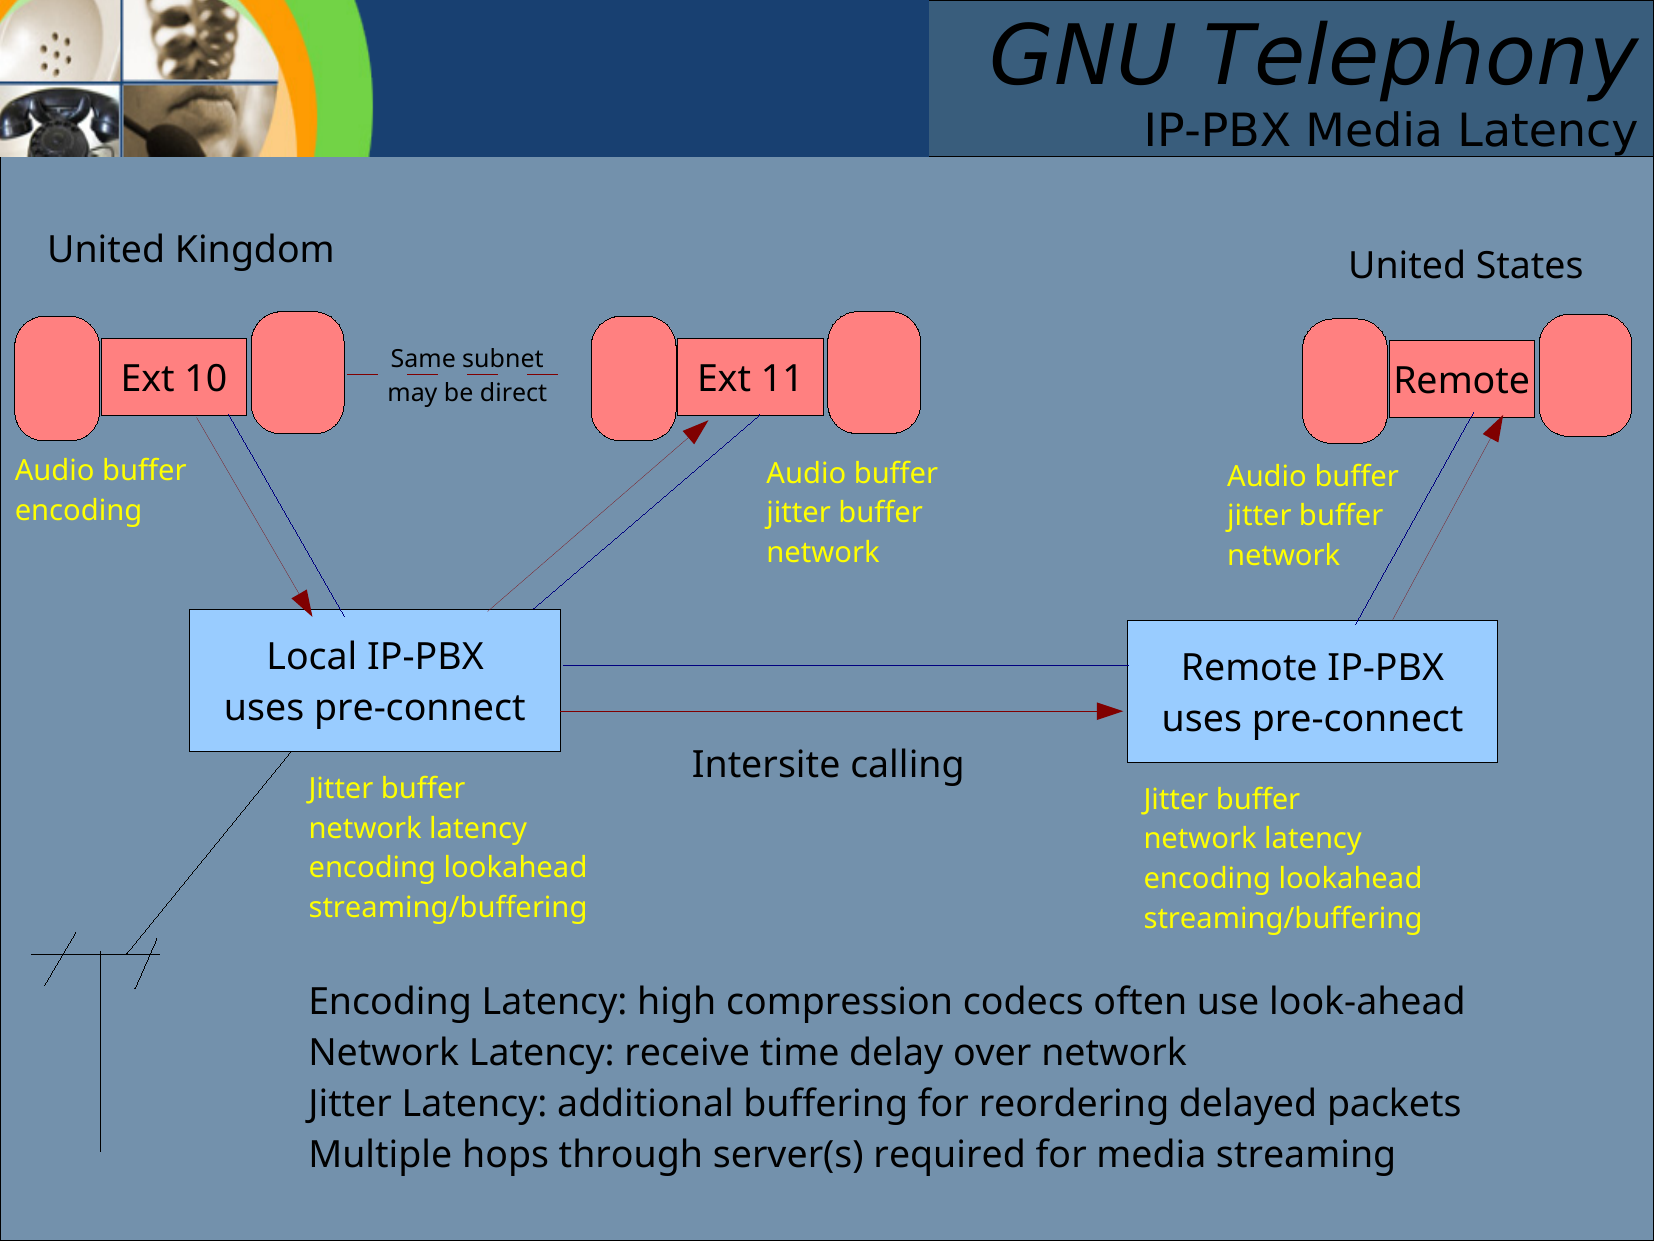

GNU Telephony
IP-PBX Media Latency
United Kingdom
United States
#
Ext 11
Ext 10
Remote
Same subnet
may be direct
Audio buffer
encoding
Audio buffer
jitter buffer
network
Audio buffer
jitter buffer
network
Local IP-PBX
uses pre-connect
Remote IP-PBX
uses pre-connect
Intersite calling
Jitter buffer
network latency
encoding lookahead
streaming/buffering
Jitter buffer
network latency
encoding lookahead
streaming/buffering
Encoding Latency: high compression codecs often use look-ahead
Network Latency: receive time delay over network
Jitter Latency: additional buffering for reordering delayed packets
Multiple hops through server(s) required for media streaming